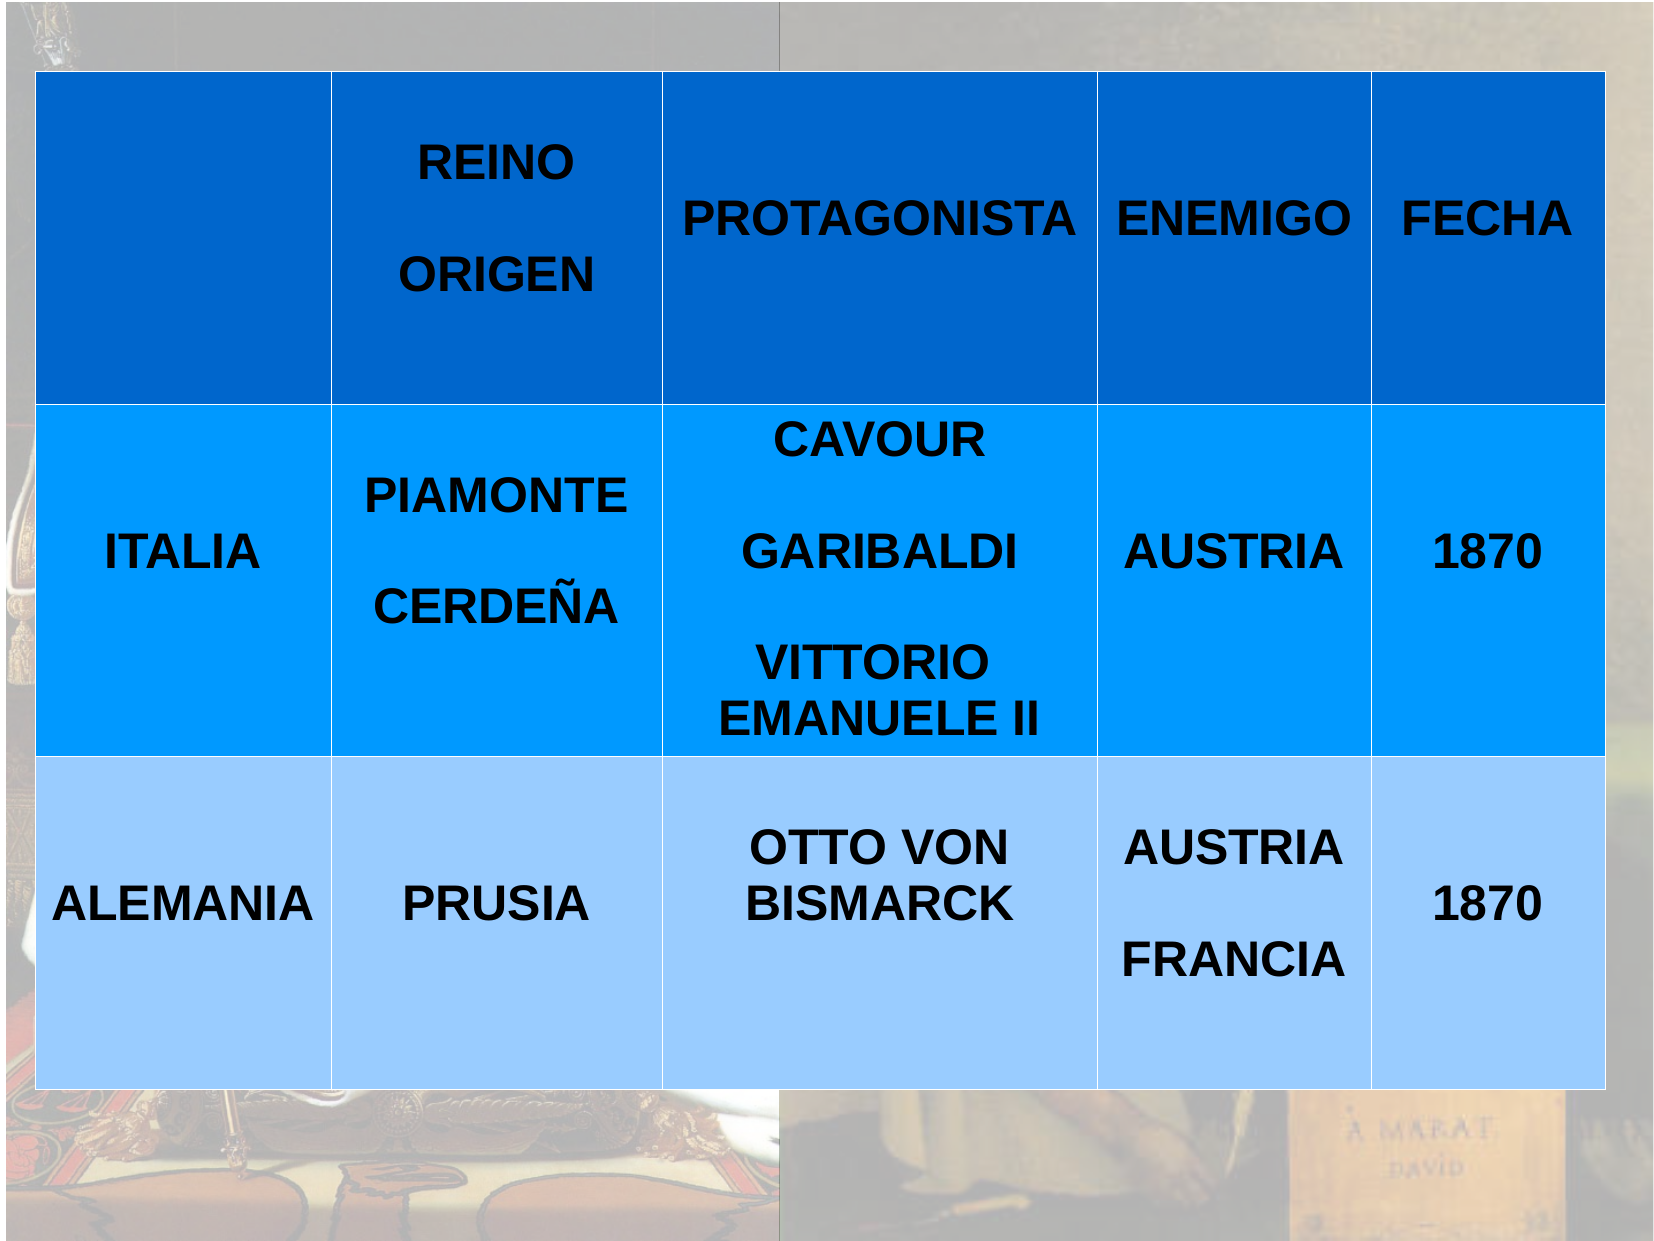

| | REINO ORIGEN | PROTAGONISTA | ENEMIGO | FECHA |
| --- | --- | --- | --- | --- |
| ITALIA | PIAMONTE CERDEÑA | CAVOUR GARIBALDI VITTORIO EMANUELE II | AUSTRIA | 1870 |
| ALEMANIA | PRUSIA | OTTO VON BISMARCK | AUSTRIA FRANCIA | 1870 |